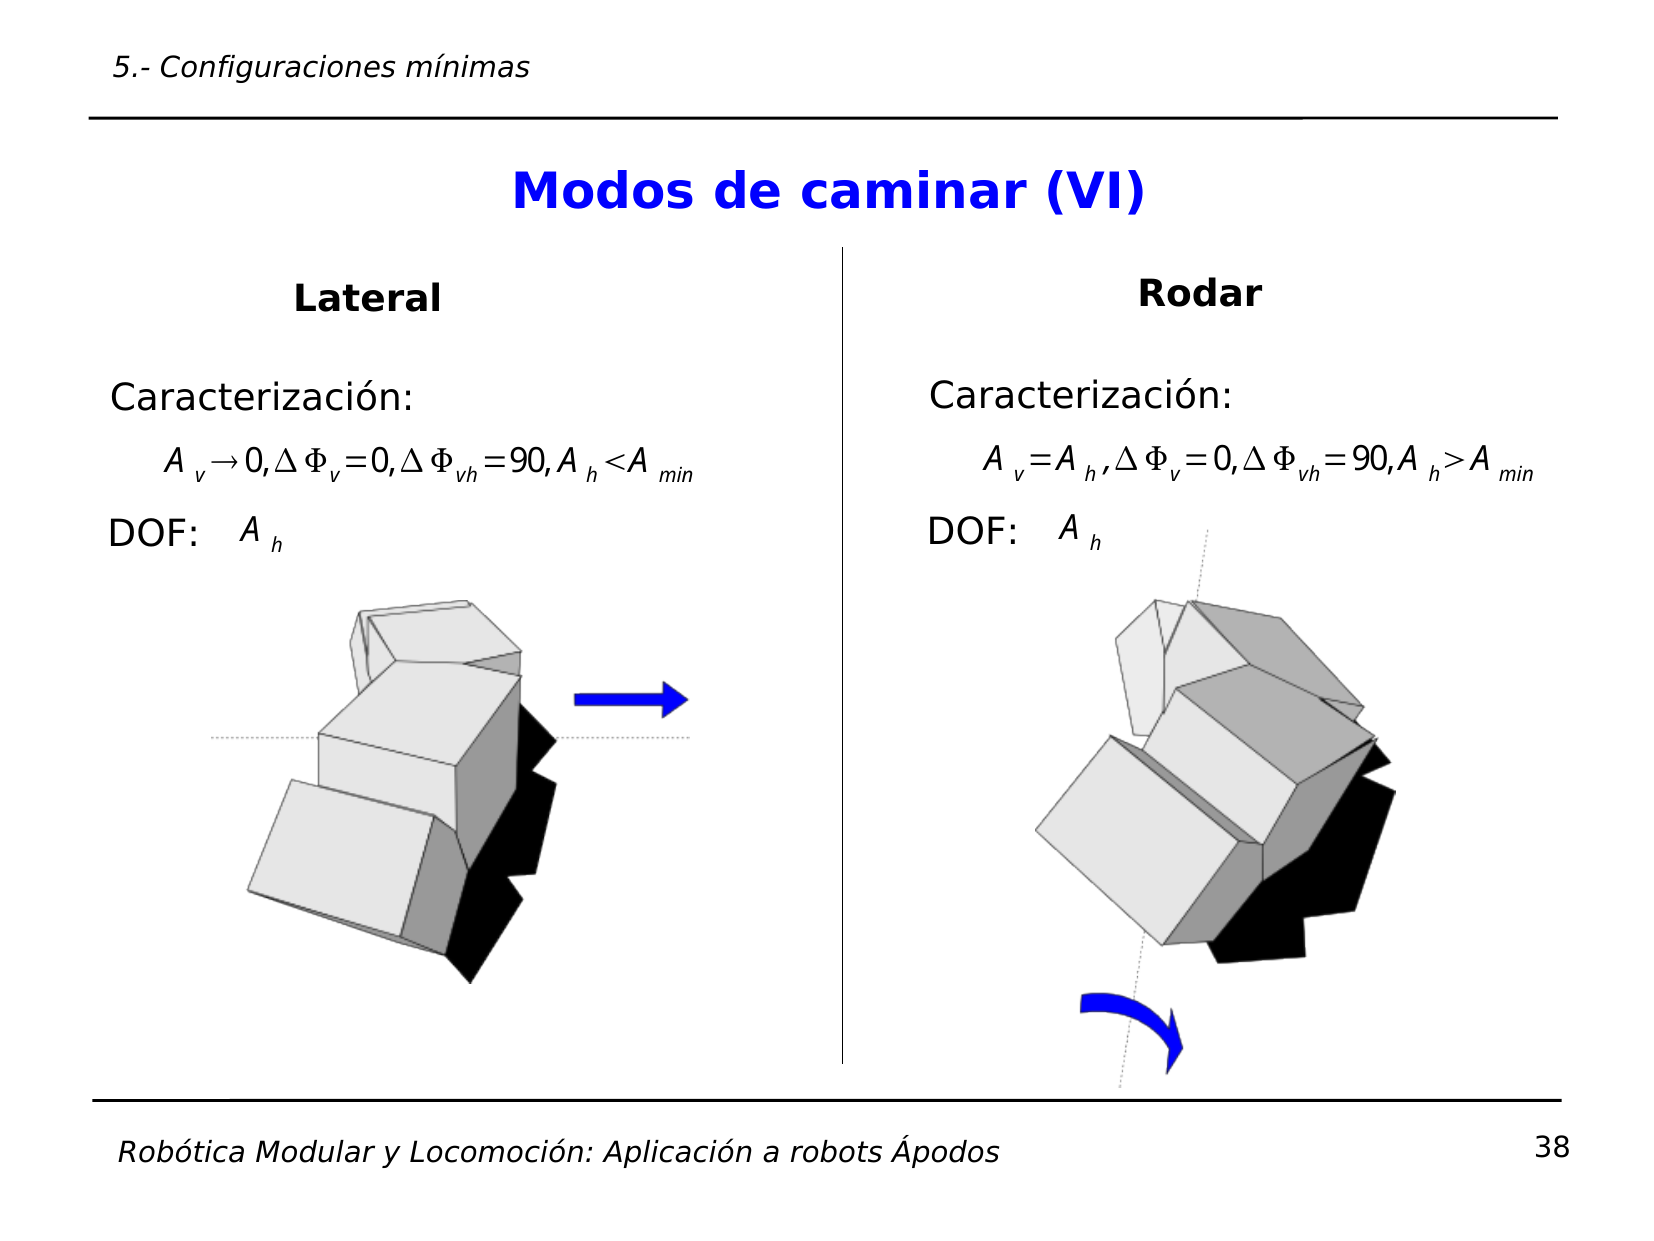

5.- Configuraciones mínimas
Modos de caminar (VI)
Rodar
Lateral
 Caracterización:
 Caracterización:
 DOF:
 DOF:
Robótica Modular y Locomoción: Aplicación a robots Ápodos
38